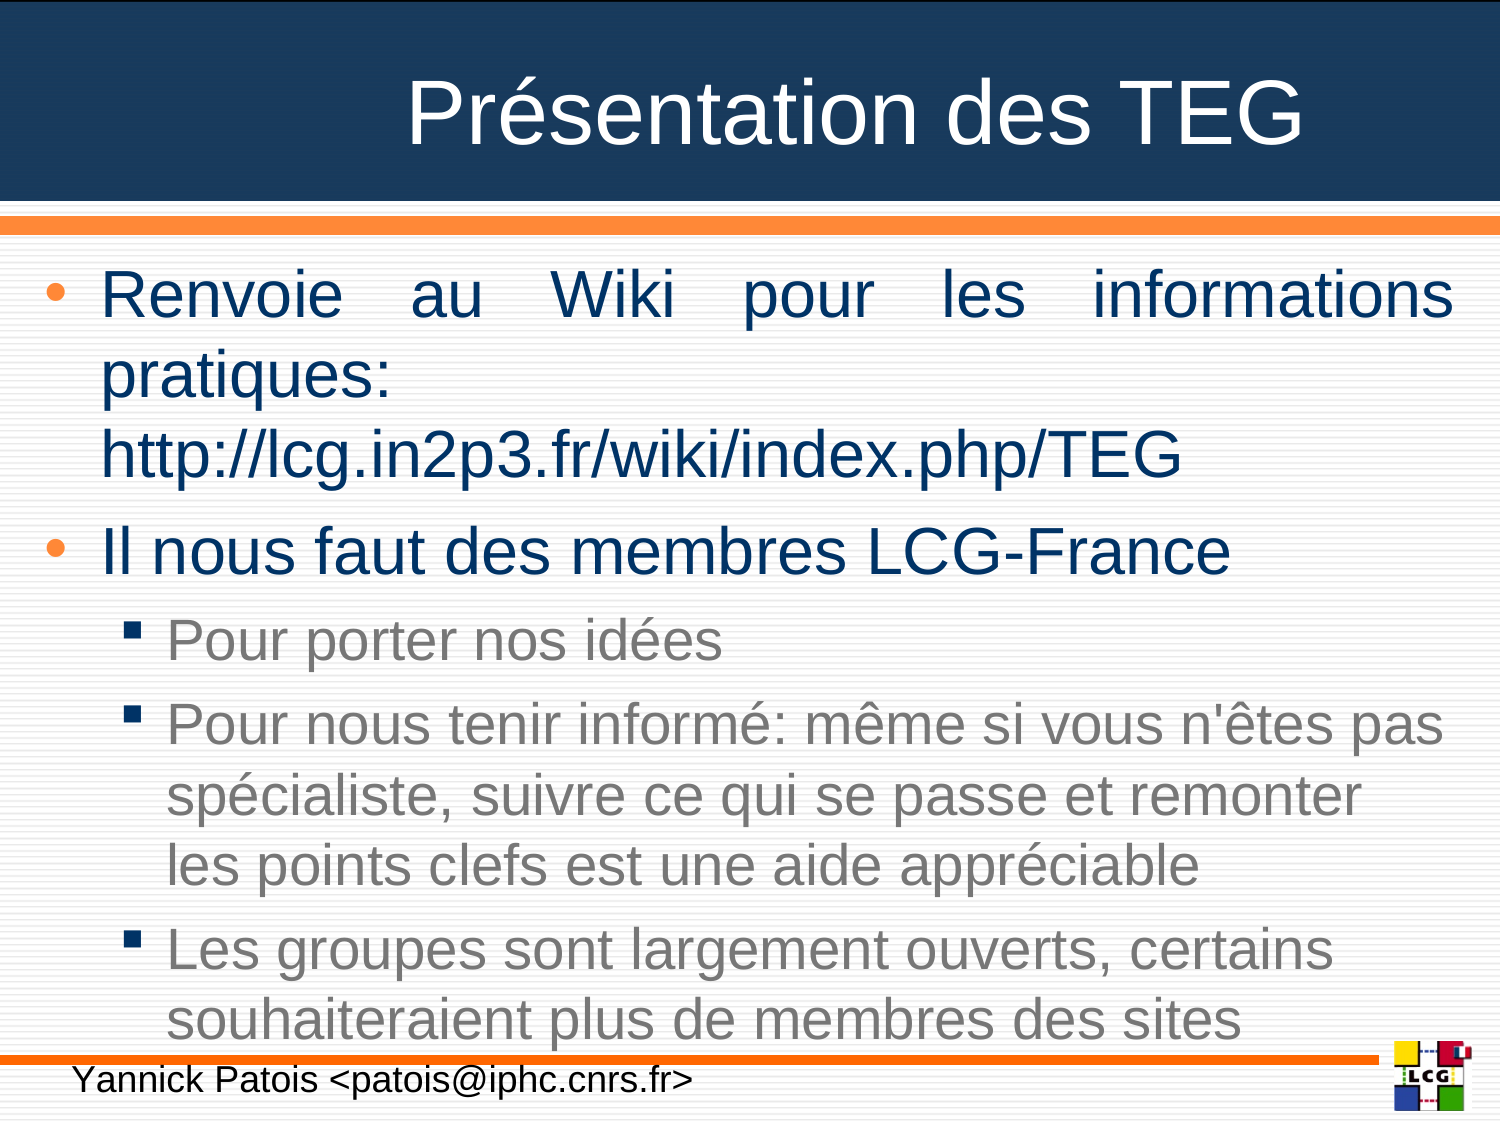

# Présentation des TEG
Renvoie au Wiki pour les informations pratiques: http://lcg.in2p3.fr/wiki/index.php/TEG
Il nous faut des membres LCG-France
Pour porter nos idées
Pour nous tenir informé: même si vous n'êtes pas spécialiste, suivre ce qui se passe et remonter les points clefs est une aide appréciable
Les groupes sont largement ouverts, certains souhaiteraient plus de membres des sites